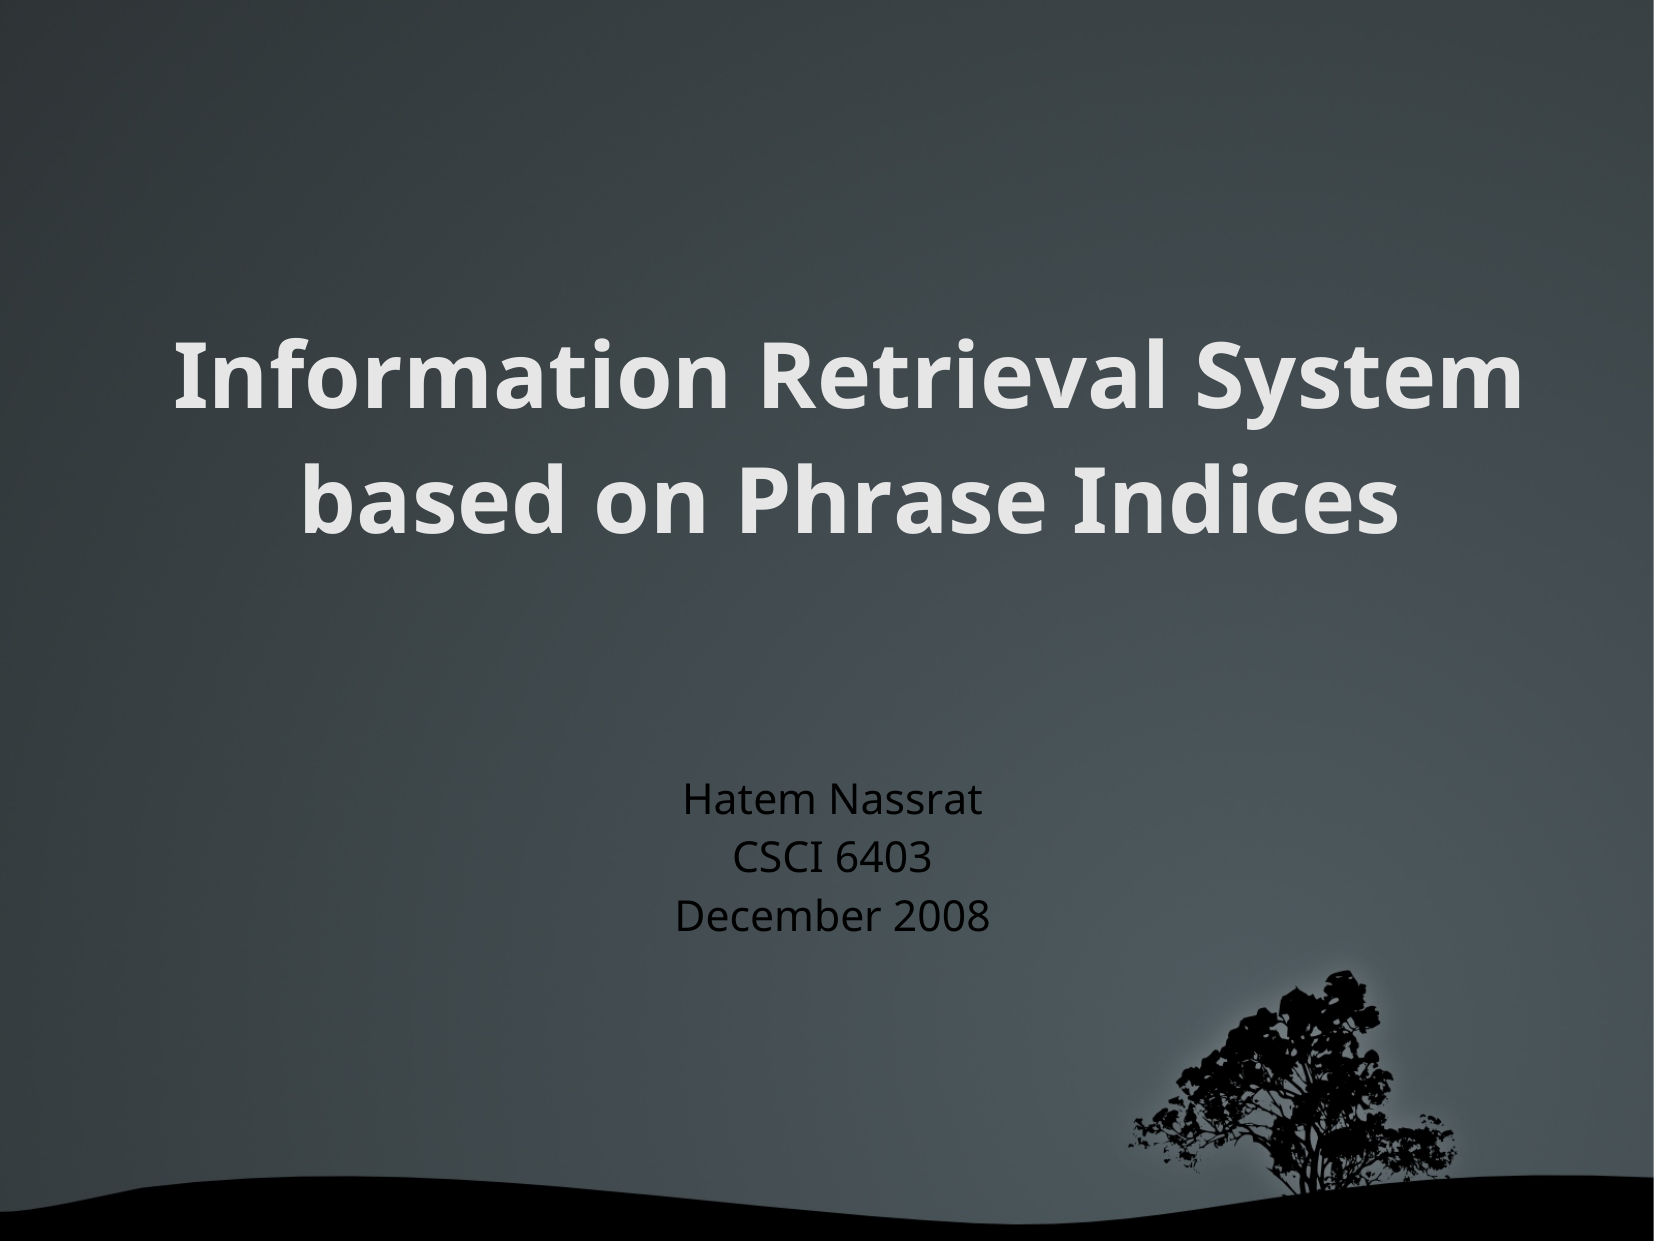

# Information Retrieval System based on Phrase Indices
Hatem Nassrat
CSCI 6403
December 2008